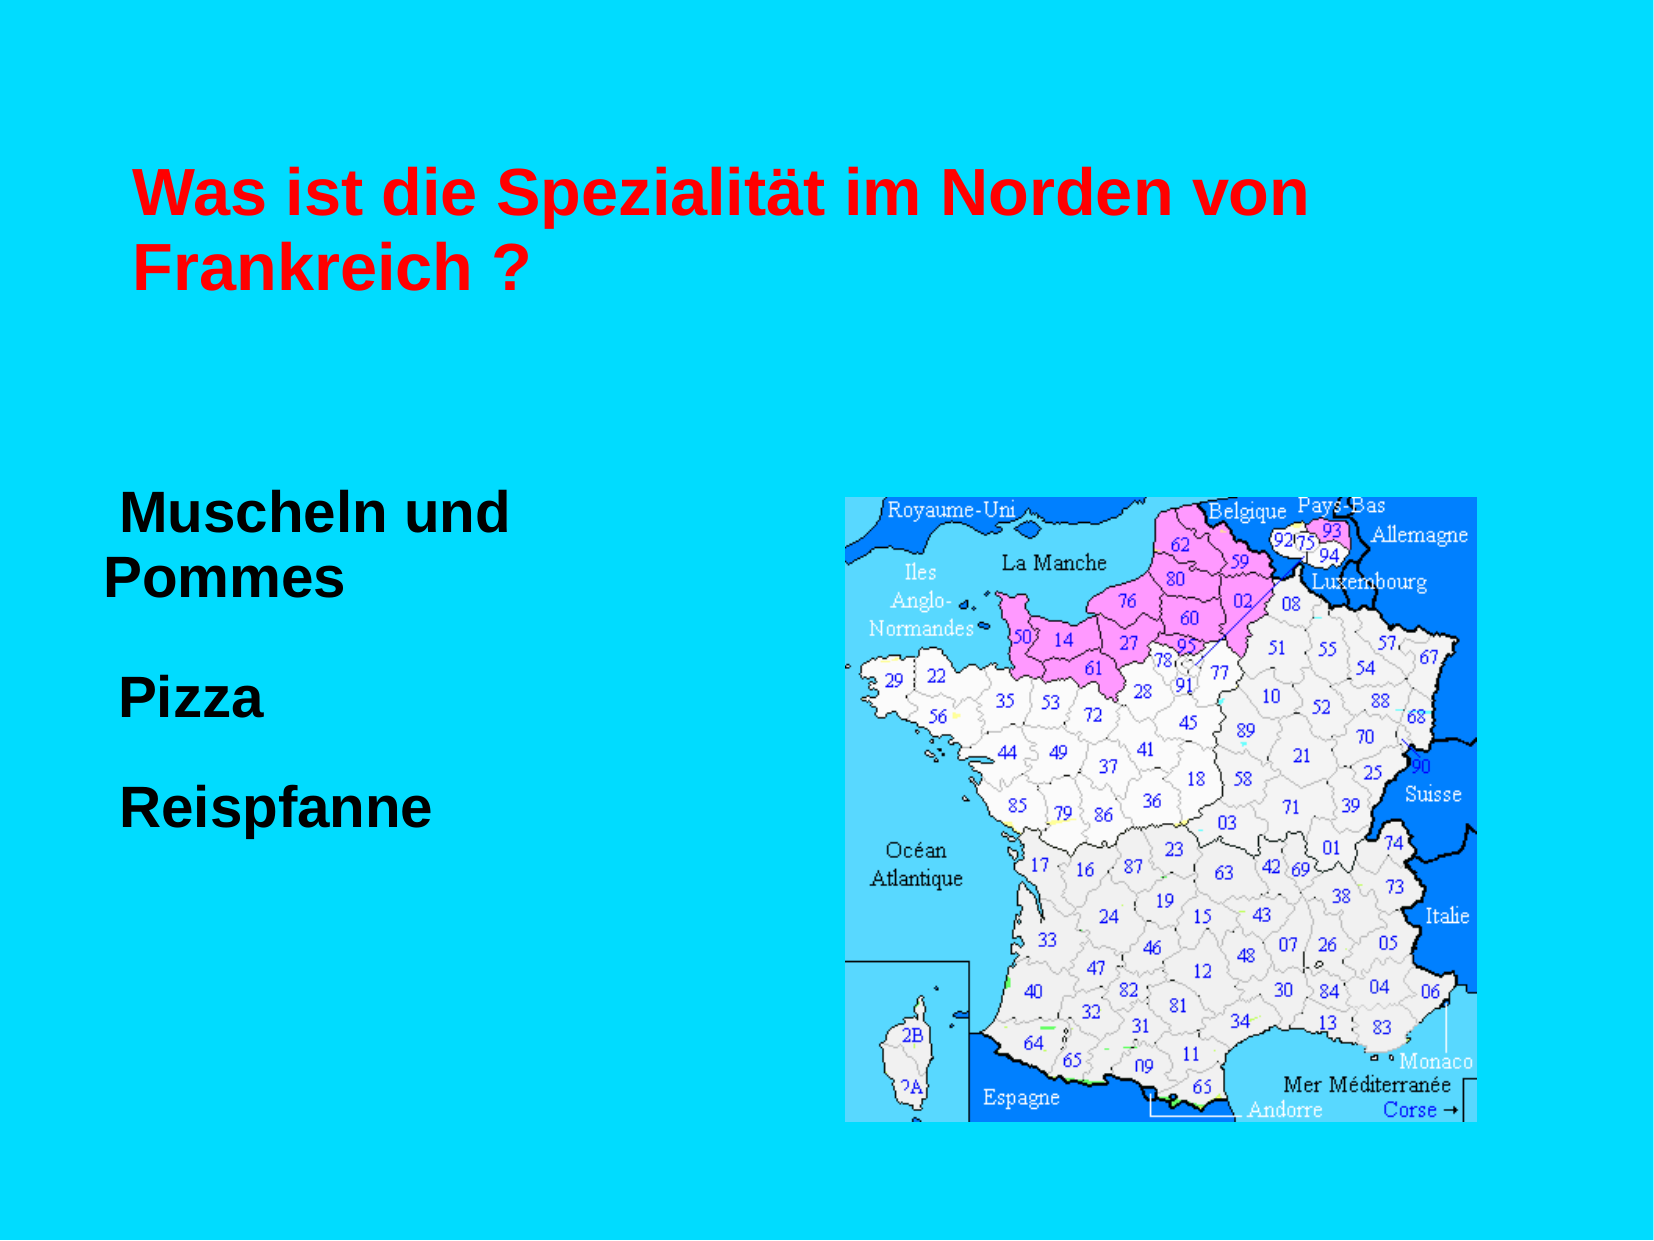

Was ist die Spezialität im Norden von Frankreich ?
 Muscheln und Pommes
 Pizza
 Reispfanne